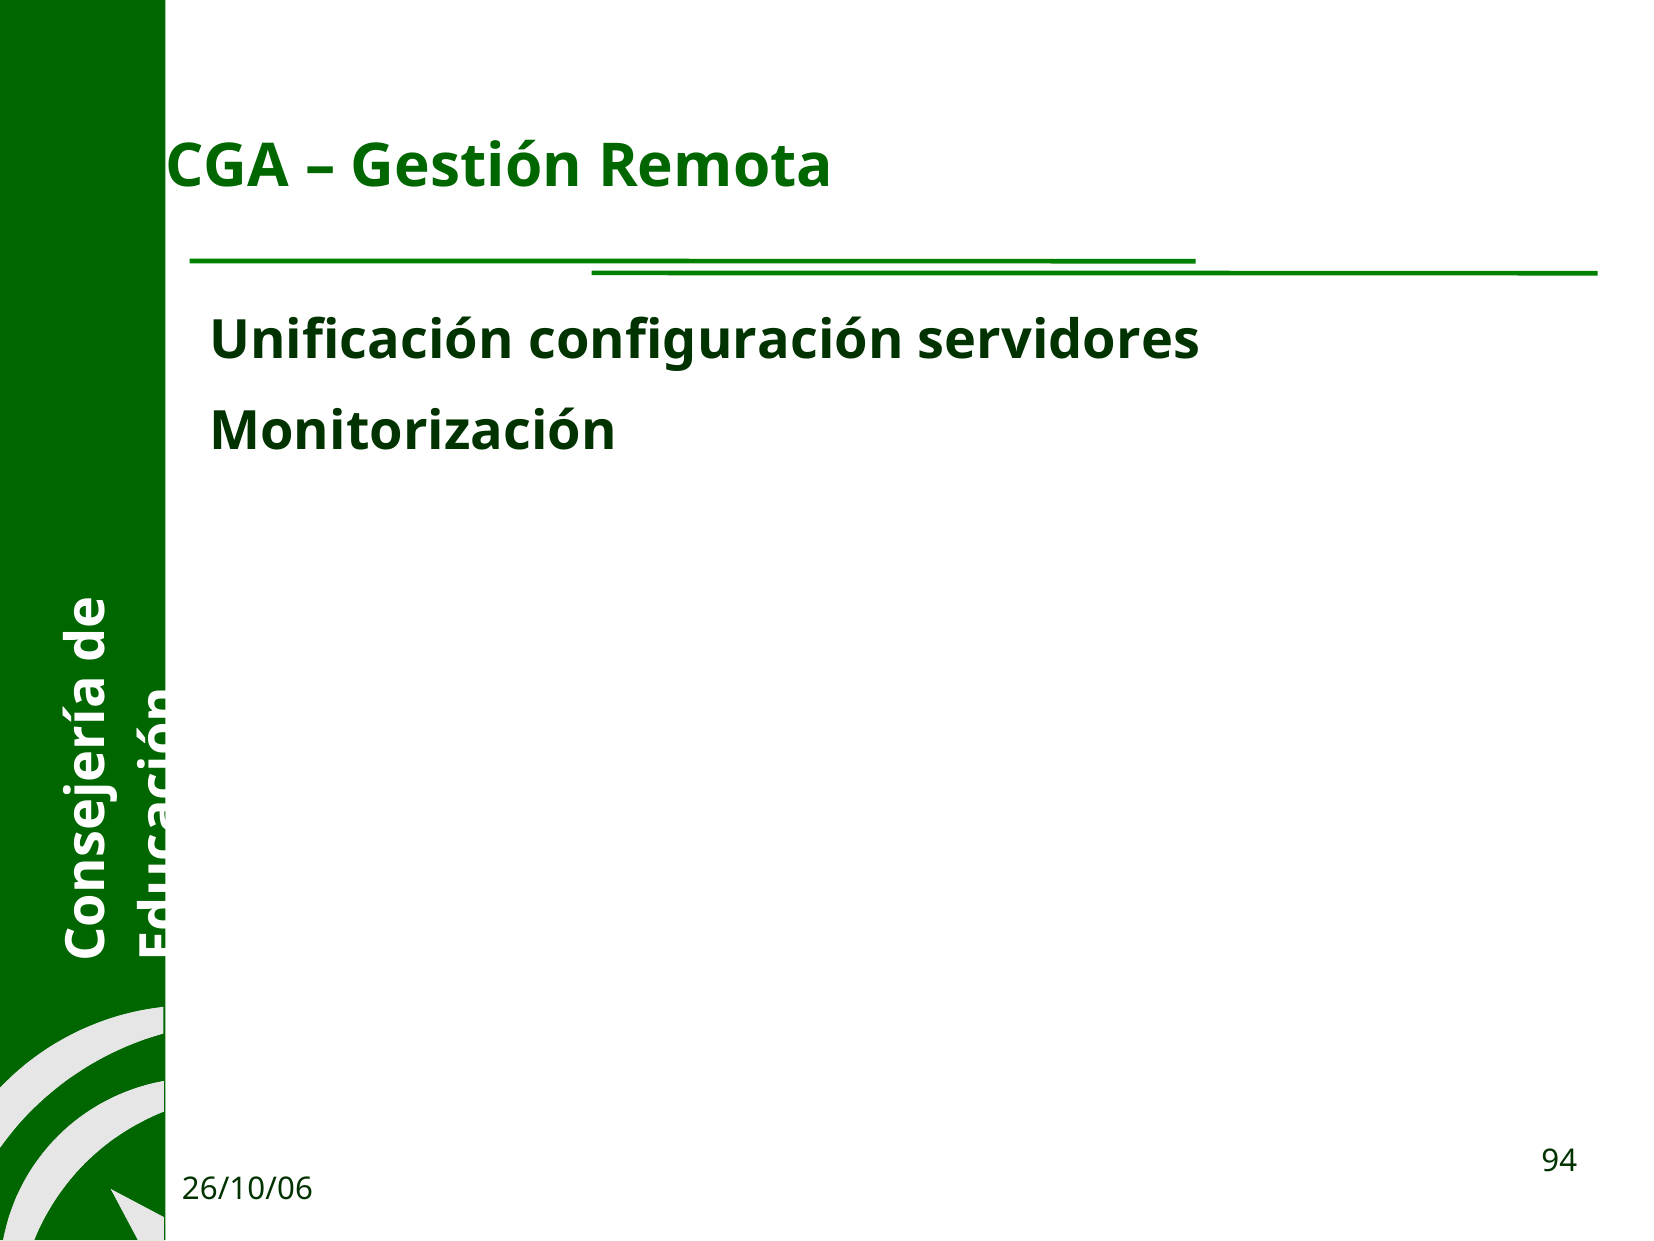

# CGA – Gestión Remota
Unificación configuración servidores
Monitorización
94